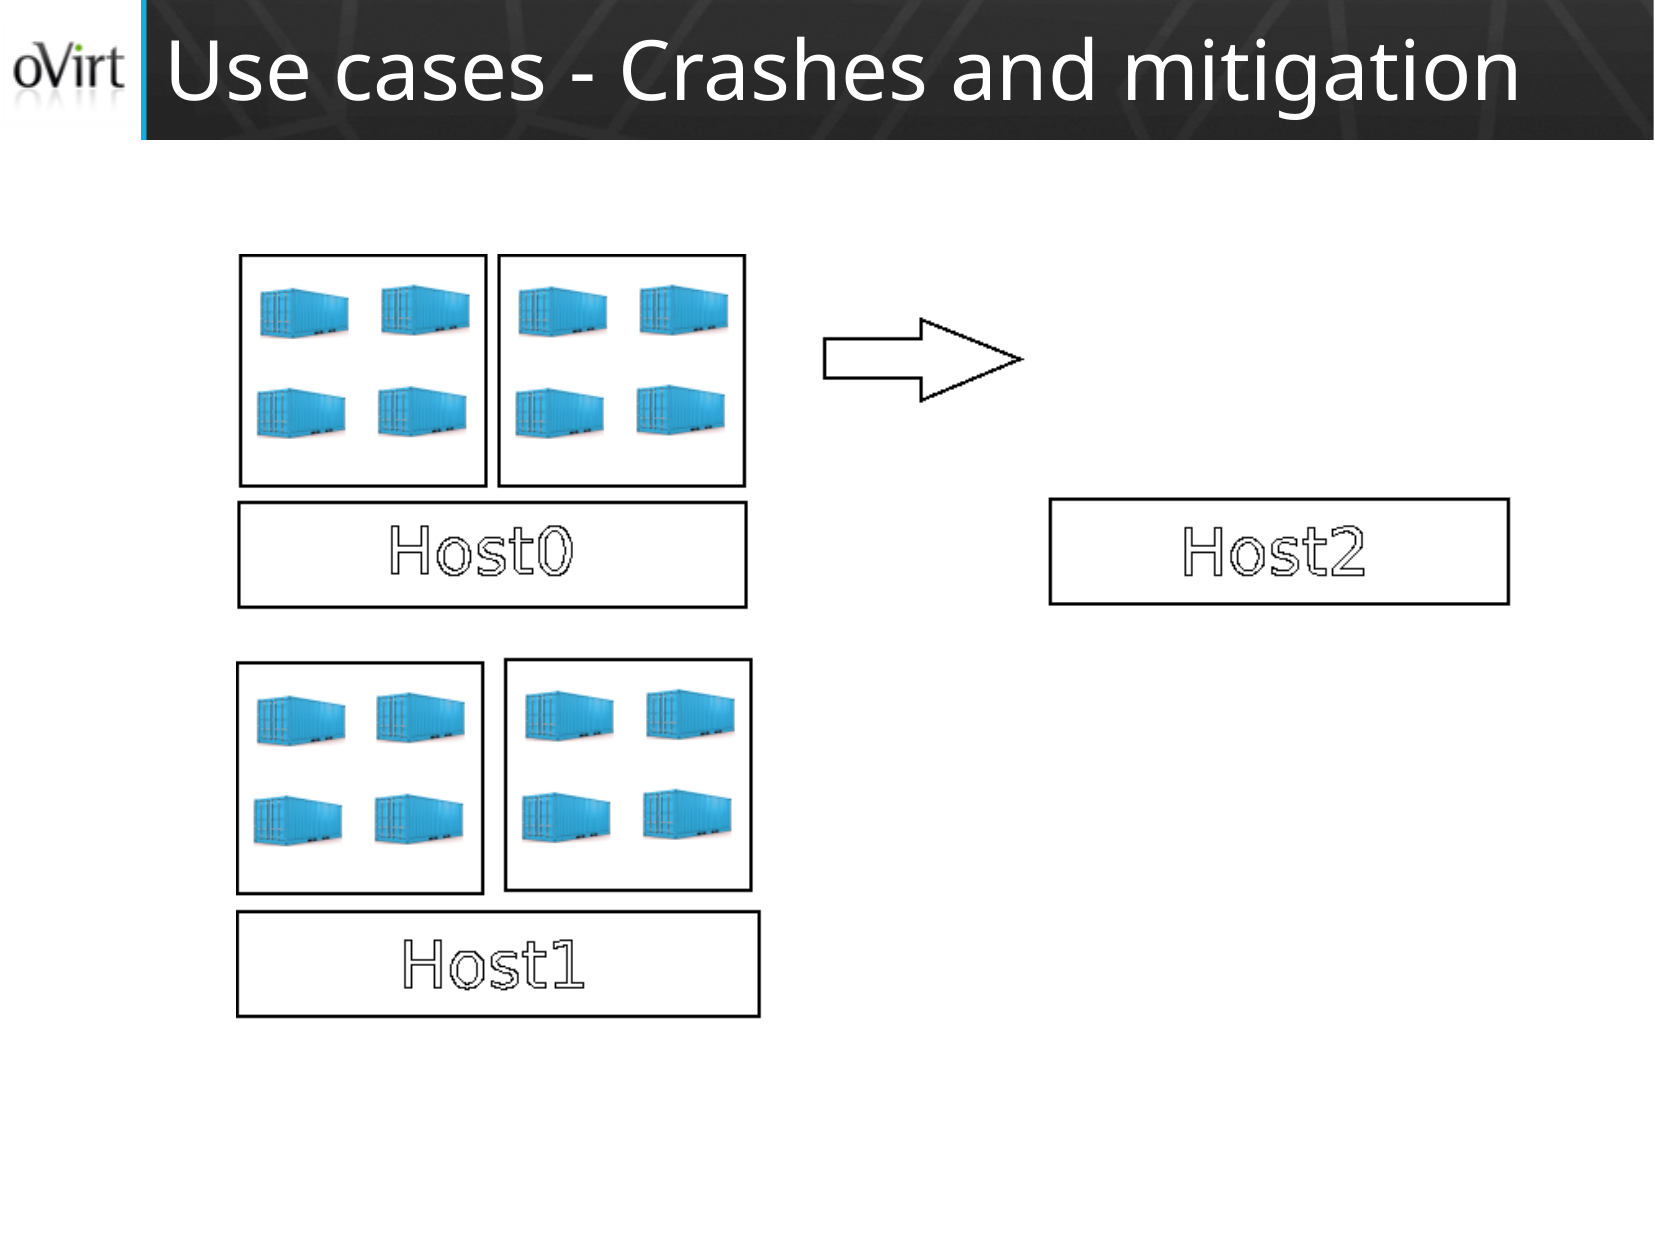

# Use cases - Crashes and mitigation